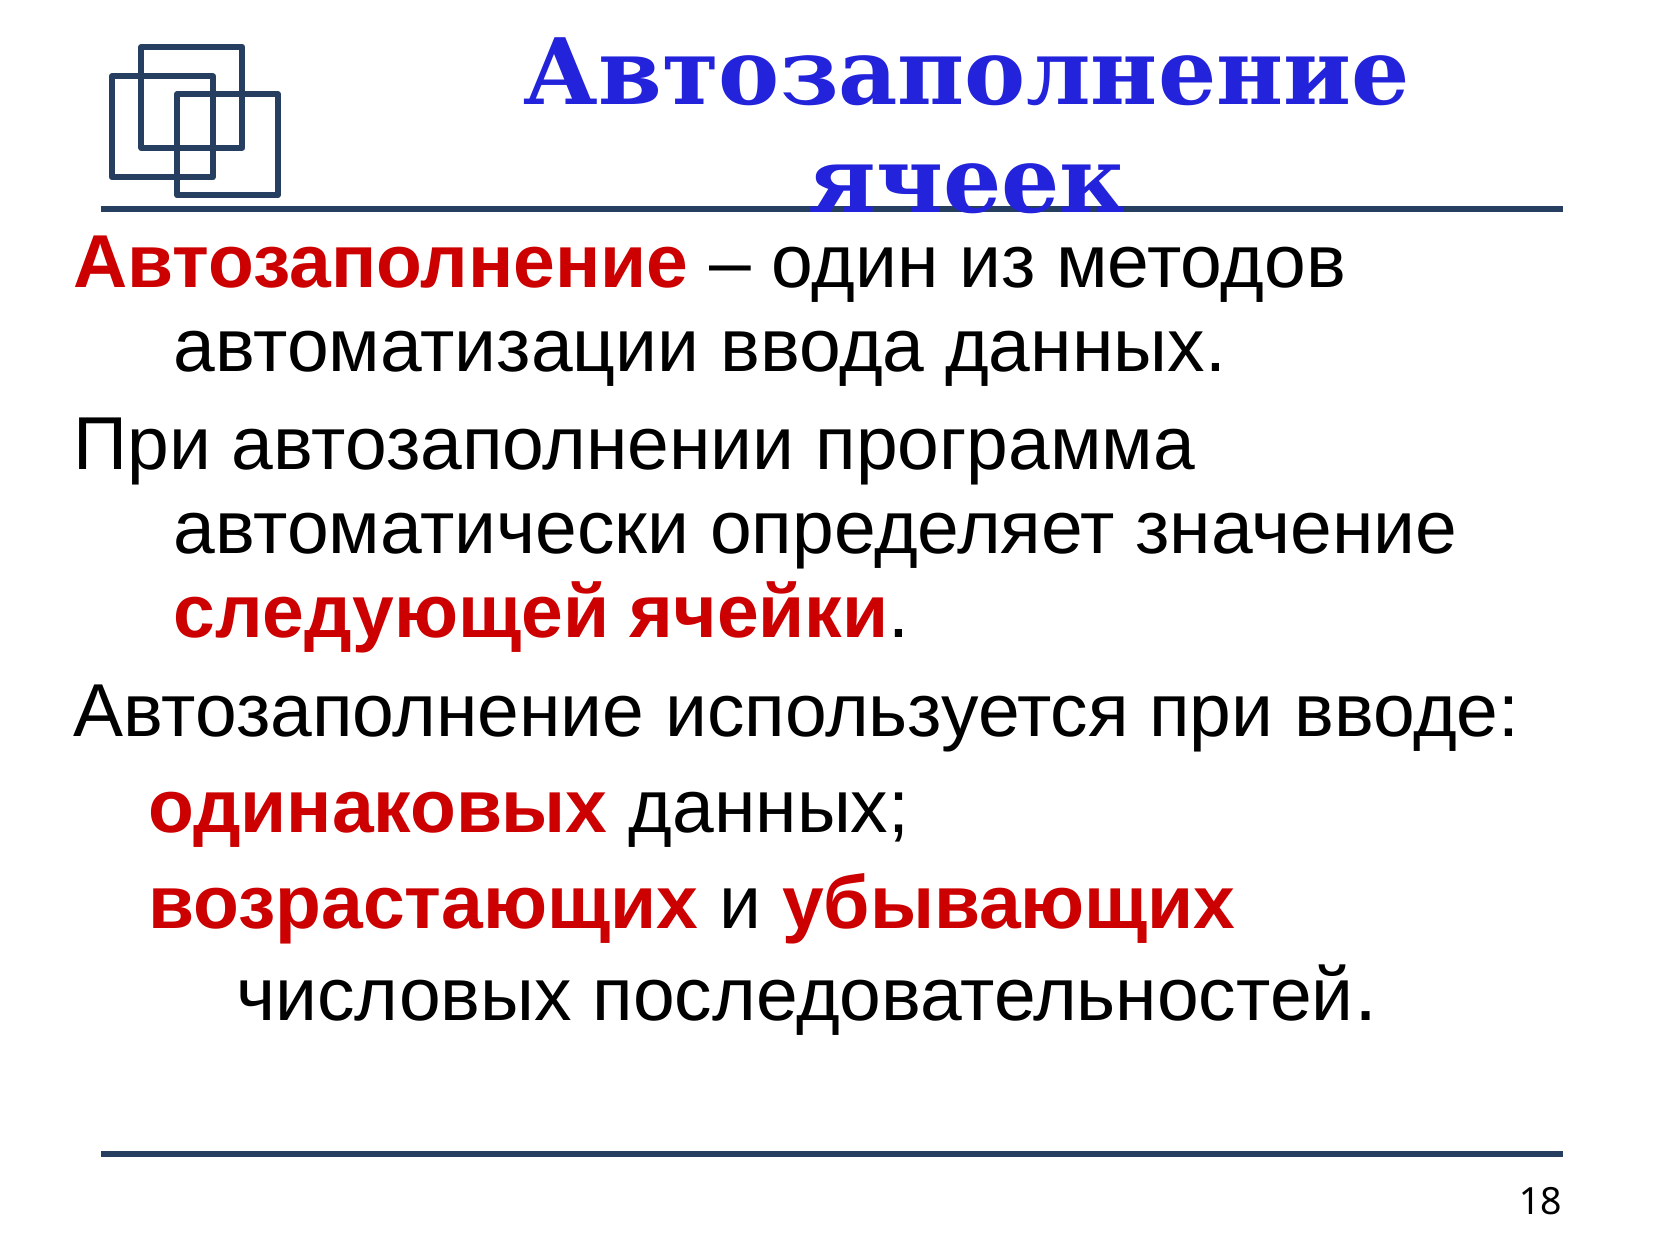

Автозаполнение ячеек
Автозаполнение – один из методов автоматизации ввода данных.
При автозаполнении программа автоматически определяет значение следующей ячейки.
Автозаполнение используется при вводе:
одинаковых данных;
возрастающих и убывающих числовых последовательностей.